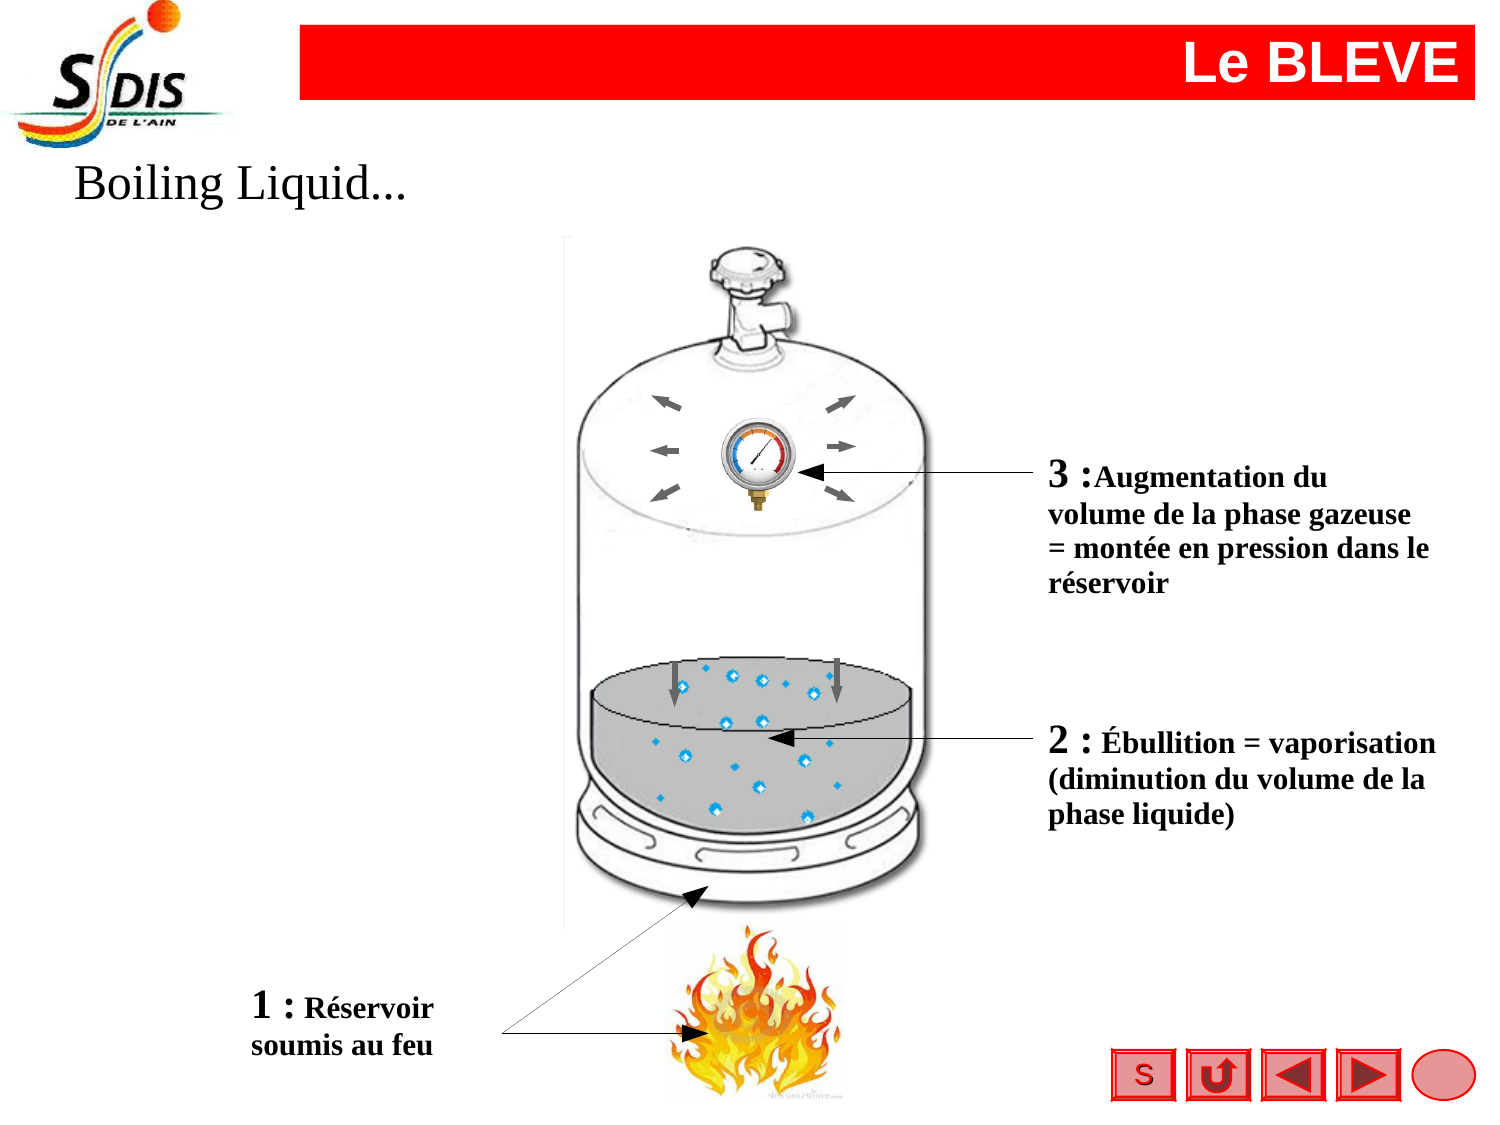

Le BLEVE
Boiling Liquid...
3 :Augmentation du volume de la phase gazeuse = montée en pression dans le réservoir
2 : Ébullition = vaporisation (diminution du volume de la phase liquide)
1 : Réservoir soumis au feu